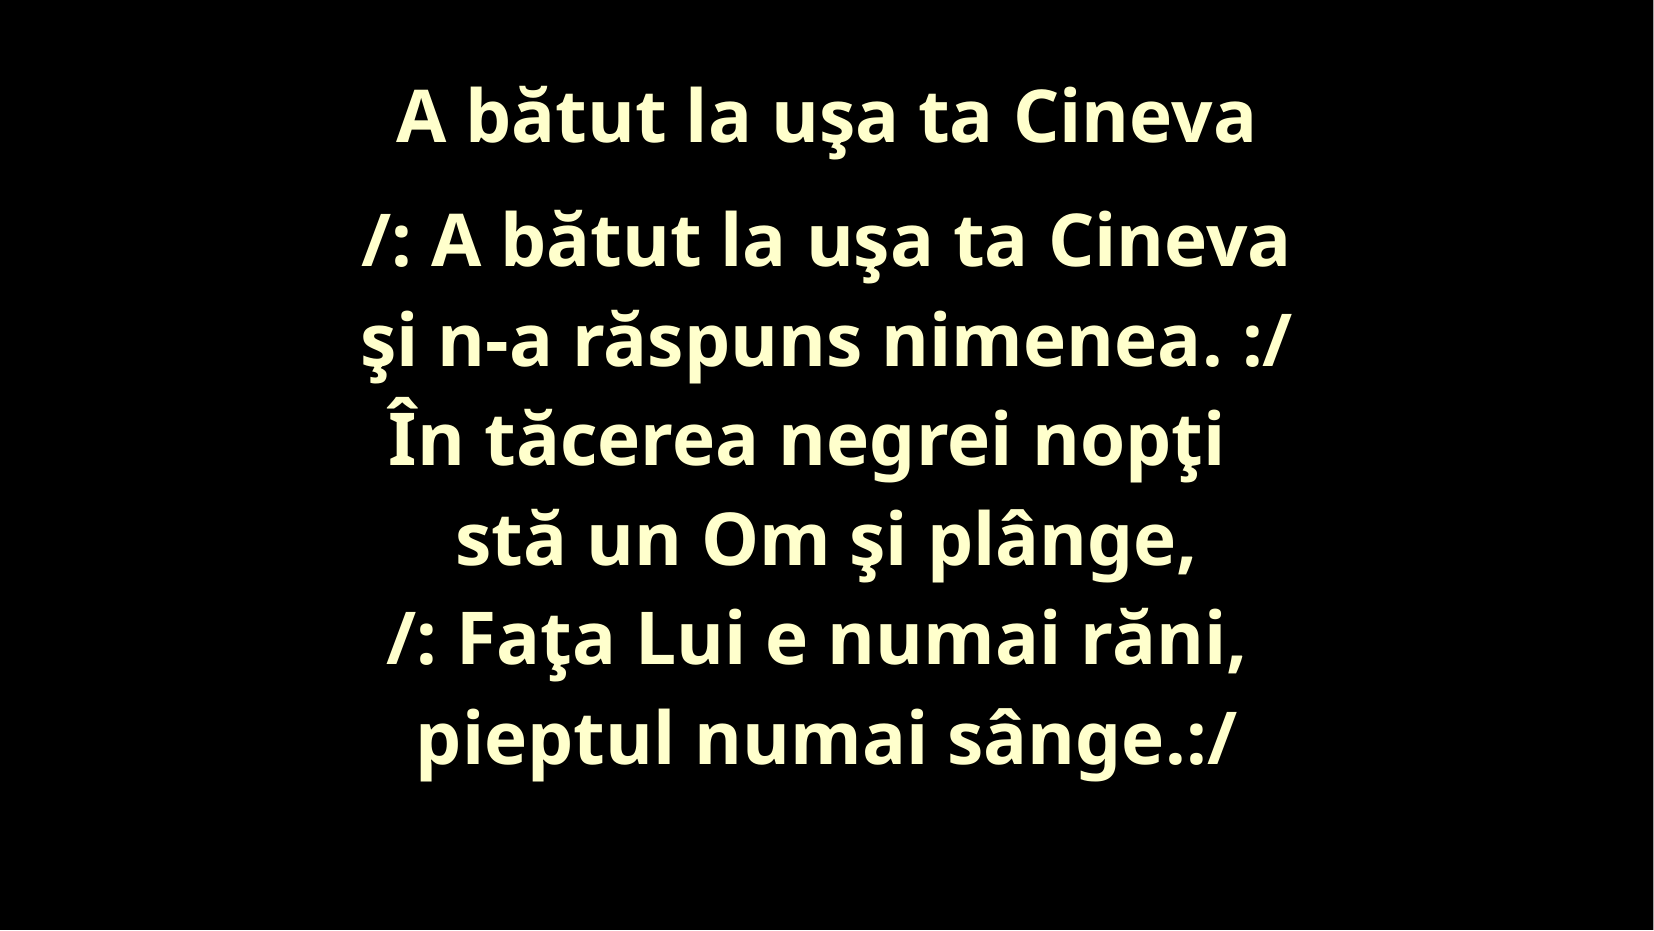

# A bătut la uşa ta Cineva
/: A bătut la uşa ta Cineva
şi n-a răspuns nimenea. :/
În tăcerea negrei nopţi
stă un Om şi plânge,
/: Faţa Lui e numai răni,
pieptul numai sânge.:/